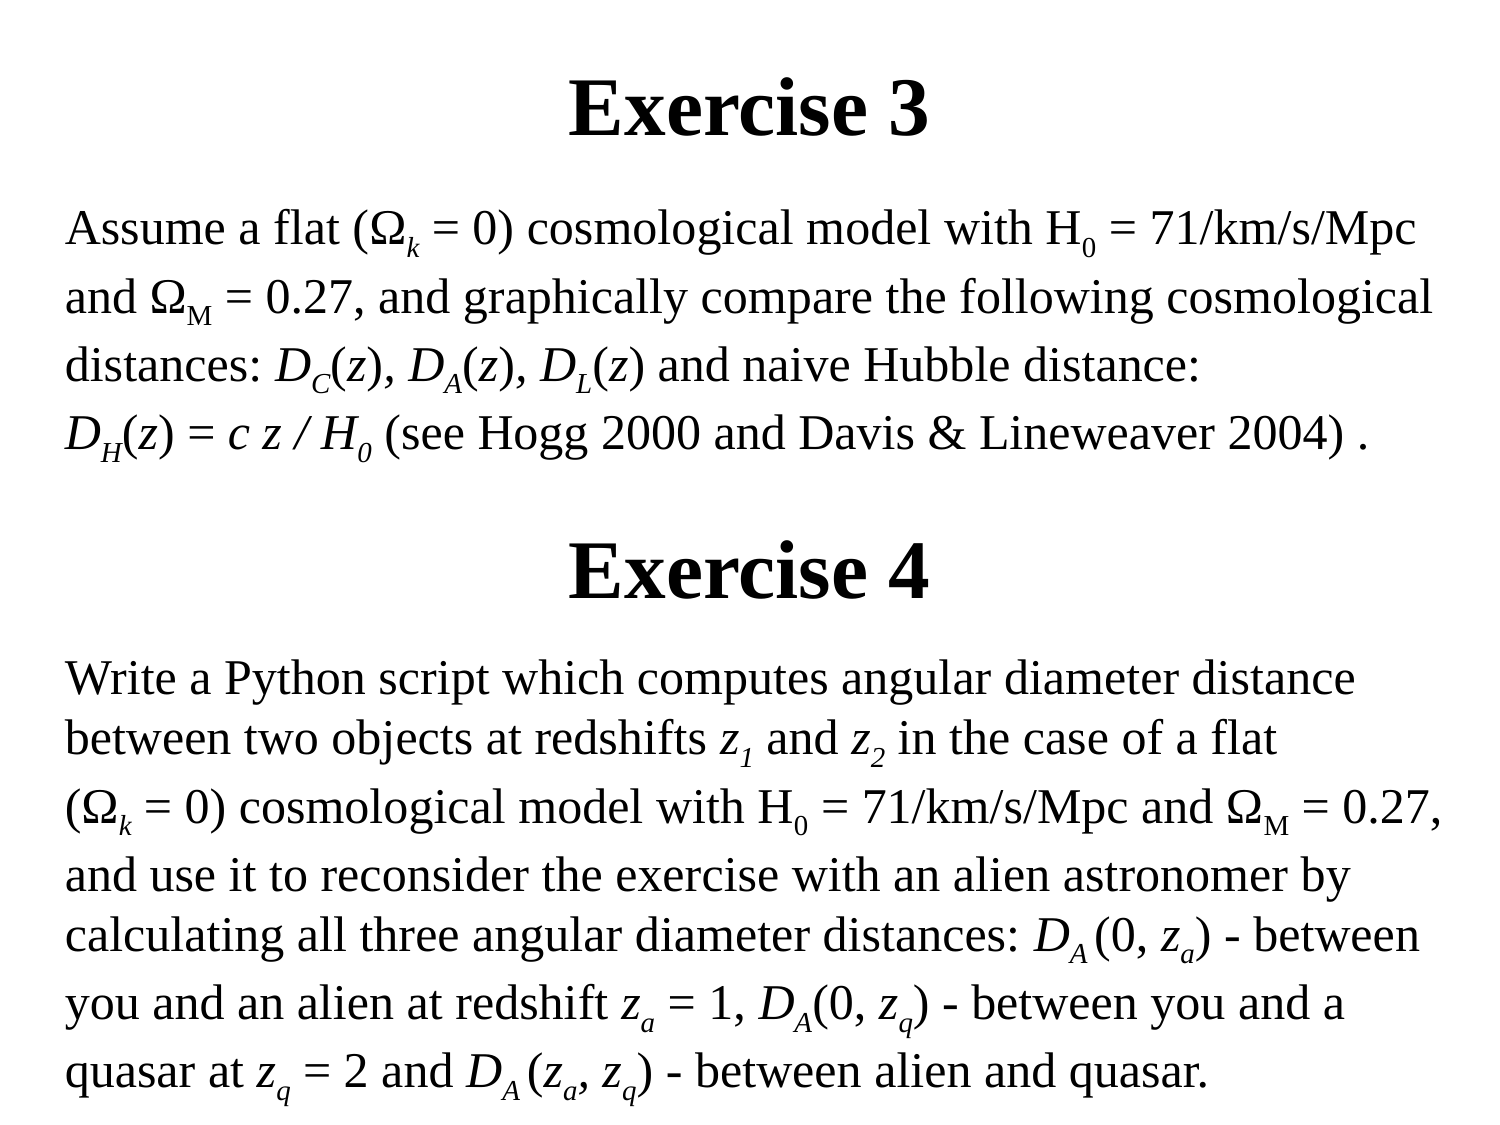

Exercise 3
Assume a flat (Ωk = 0) cosmological model with H0 = 71/km/s/Mpc and ΩM = 0.27, and graphically compare the following cosmological distances: DC(z), DA(z), DL(z) and naive Hubble distance:
DH(z) = c z / H0 (see Hogg 2000 and Davis & Lineweaver 2004) .
Exercise 4
Write a Python script which computes angular diameter distance between two objects at redshifts z1 and z2 in the case of a flat
(Ωk = 0) cosmological model with H0 = 71/km/s/Mpc and ΩM = 0.27, and use it to reconsider the exercise with an alien astronomer by calculating all three angular diameter distances: DA (0, za) - between you and an alien at redshift za = 1, DA(0, zq) - between you and a quasar at zq = 2 and DA (za, zq) - between alien and quasar.